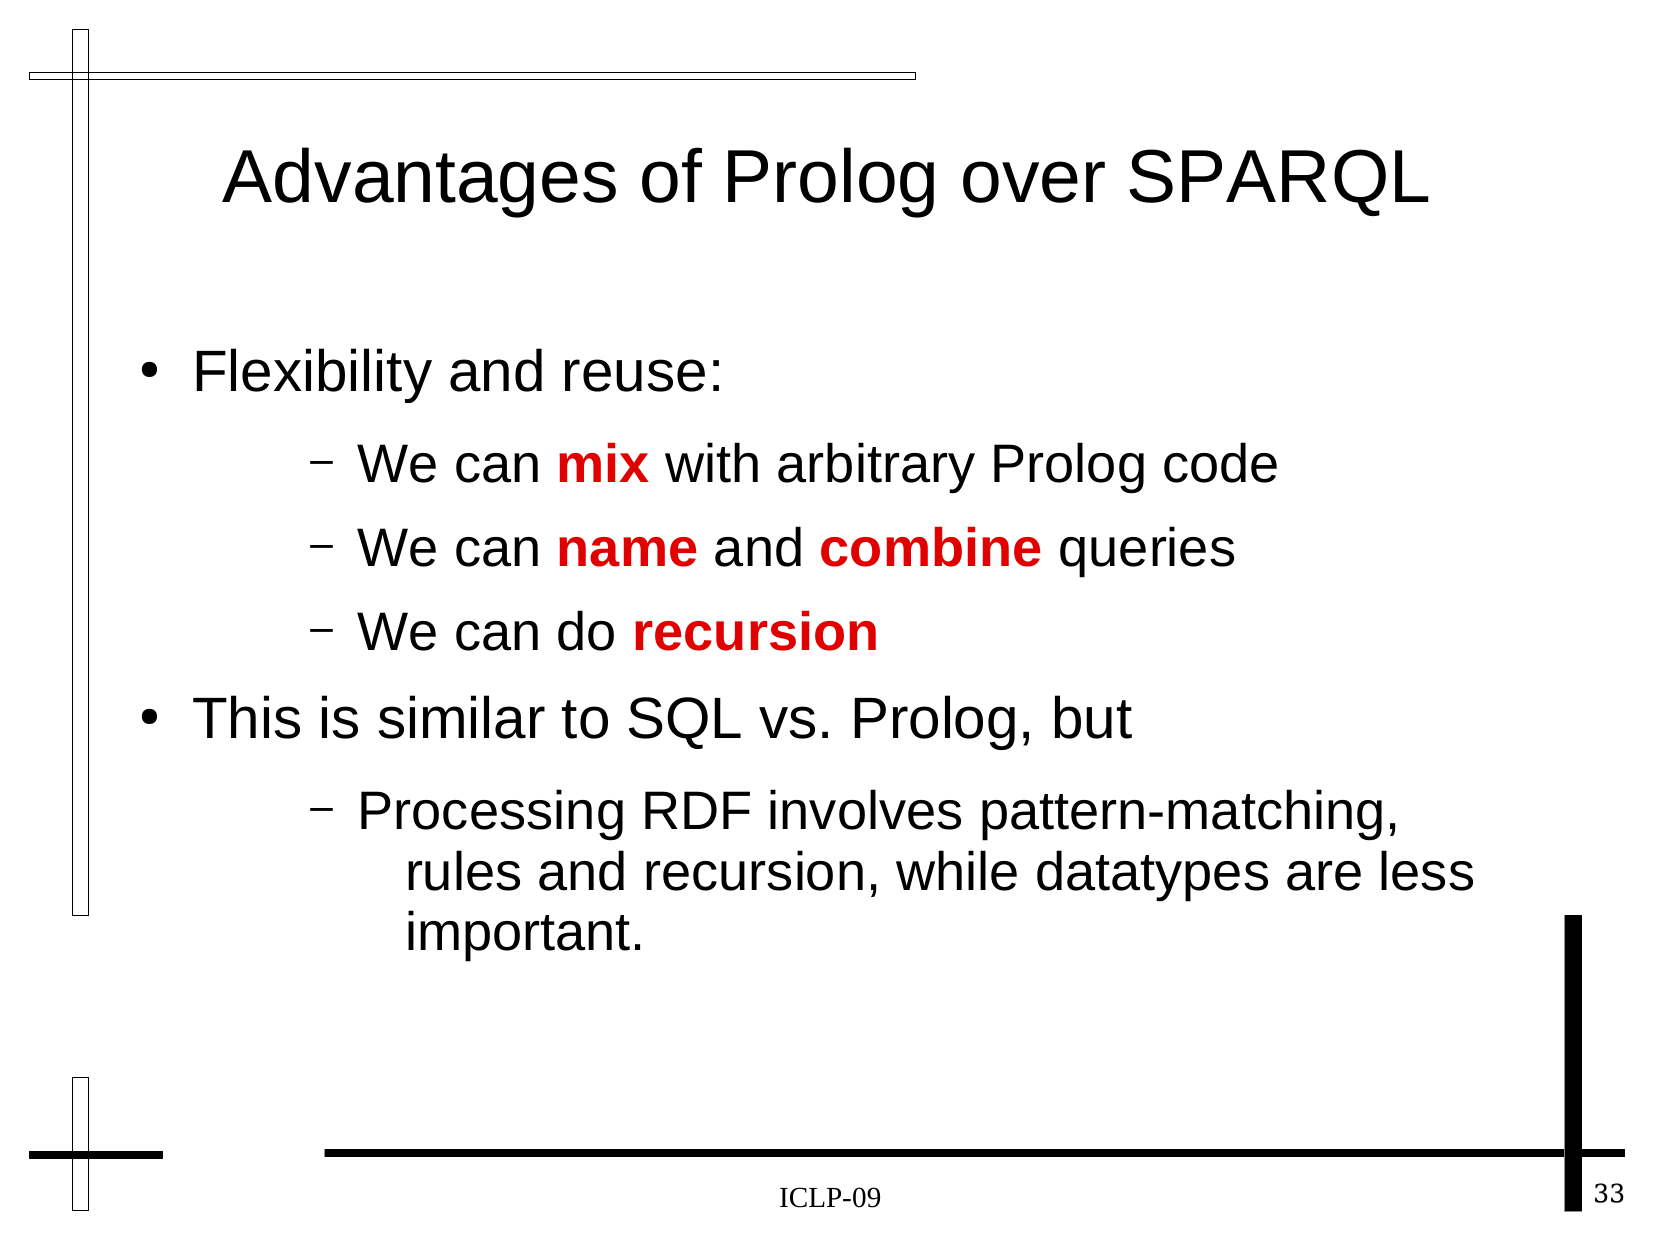

# Advantages of Prolog over SPARQL
Flexibility and reuse:
We can mix with arbitrary Prolog code
We can name and combine queries
We can do recursion
This is similar to SQL vs. Prolog, but
Processing RDF involves pattern-matching, rules and recursion, while datatypes are less important.